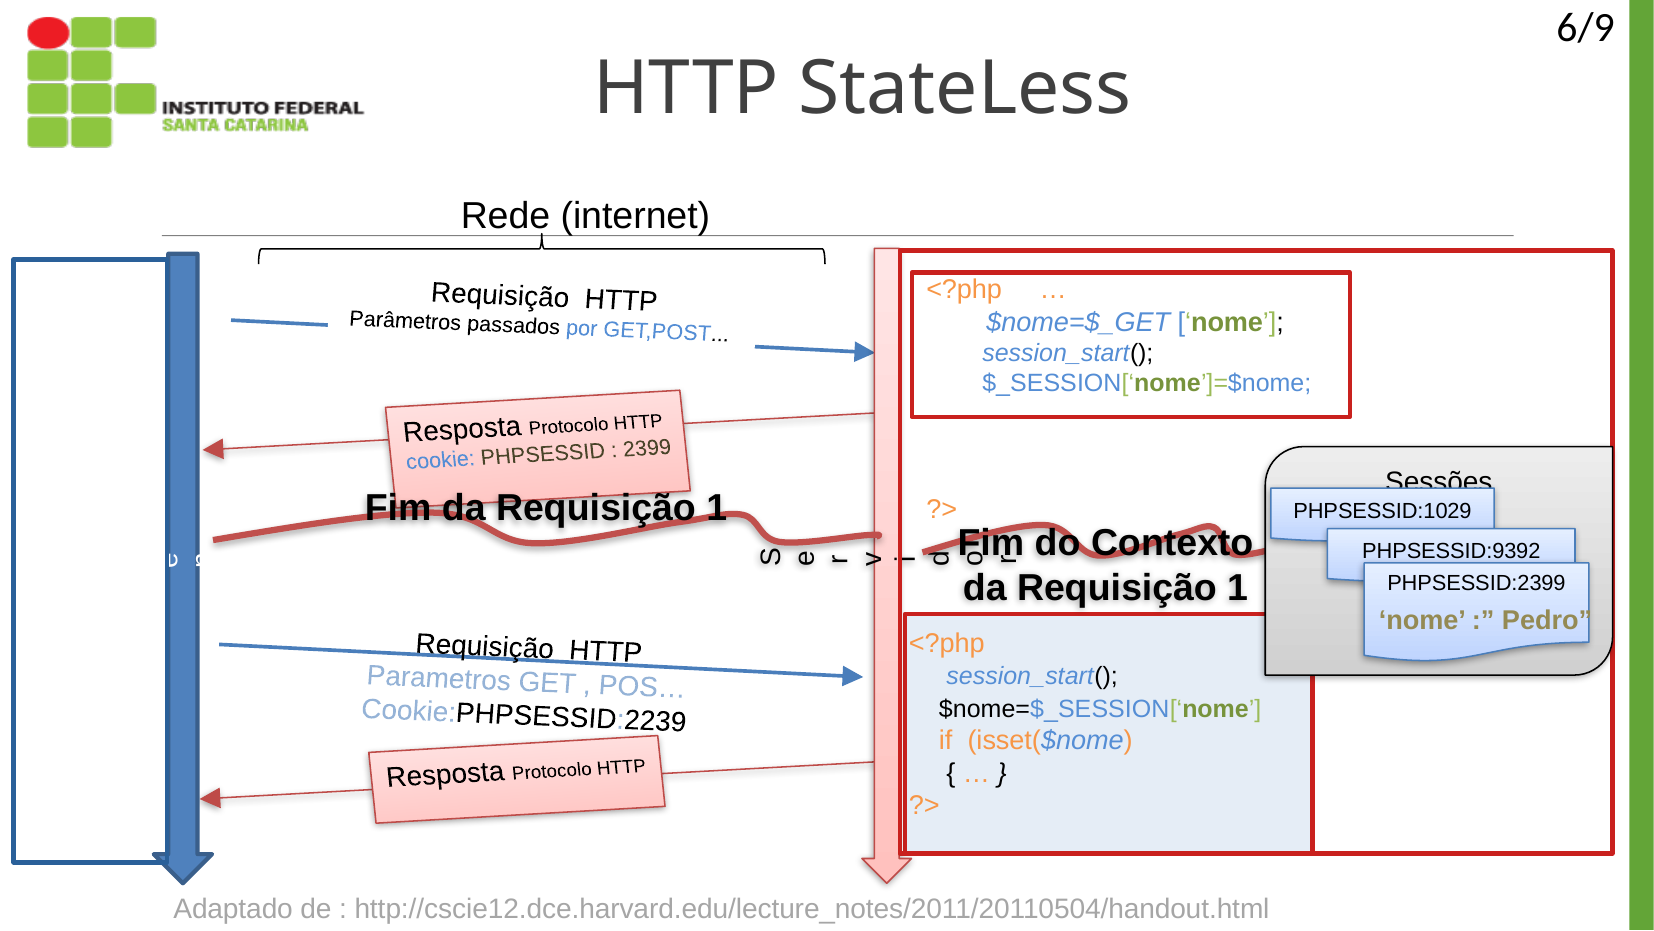

6/9
HTTP StateLess
Rede (internet)
Servidor
Cliente
Requisição HTTP
 Parâmetros passados por GET,POST...
<?php …
 $nome=$_GET [‘nome’];
 session_start();
 $_SESSION[‘nome’]=$nome;
?>
Resposta Protocolo HTTP
cookie: PHPSESSID : 2399
Sessões
PHPSESSID:1029
PHPSESSID:9392
Fim da Requisição 1
Fim do Contexto da Requisição 1
PHPSESSID:2399
‘nome’ :” Pedro”
Requisição HTTP
Parametros GET , POS…
Cookie:PHPSESSID:2239
<?php
 session_start();
 $nome=$_SESSION[‘nome’]
 if (isset($nome)
 { … }
?>
Resposta Protocolo HTTP
Adaptado de : http://cscie12.dce.harvard.edu/lecture_notes/2011/20110504/handout.html